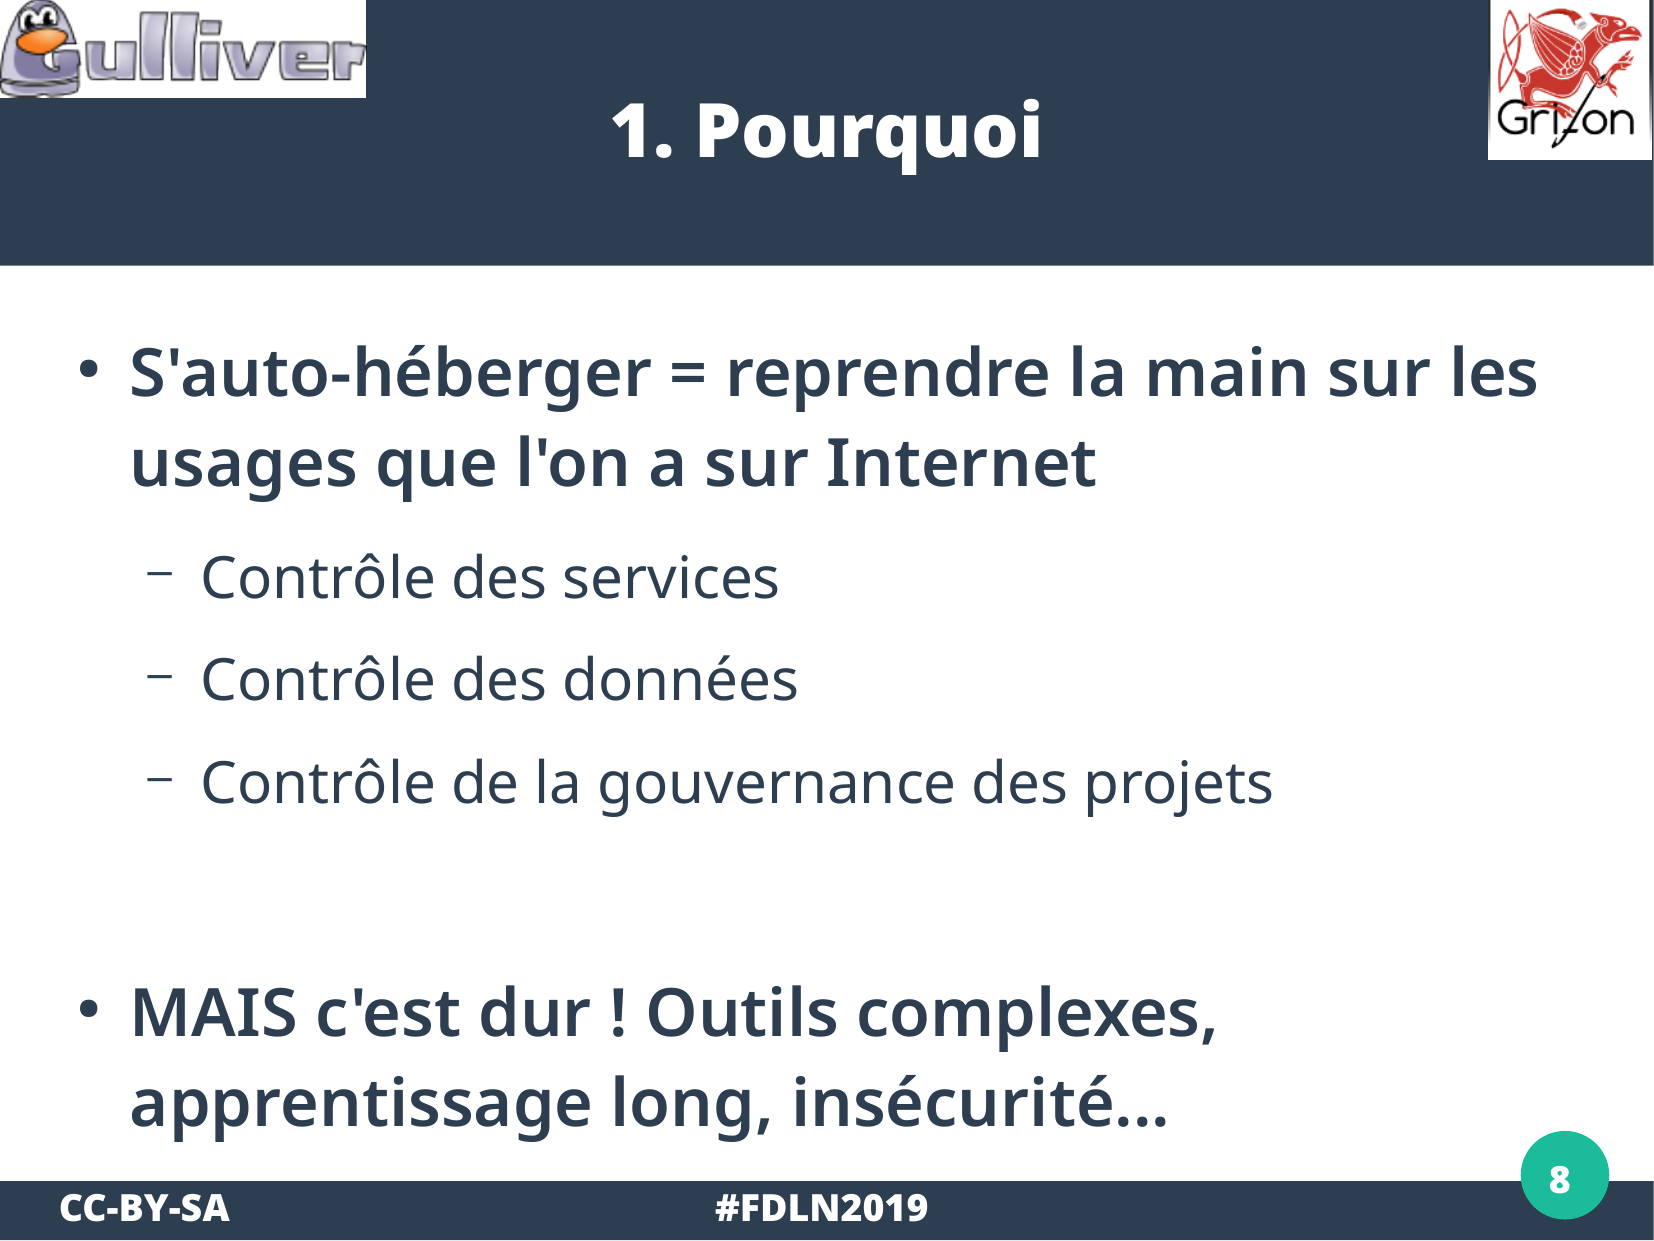

# 1. Pourquoi
S'auto-héberger = reprendre la main sur les usages que l'on a sur Internet
Contrôle des services
Contrôle des données
Contrôle de la gouvernance des projets
MAIS c'est dur ! Outils complexes, apprentissage long, insécurité...
8